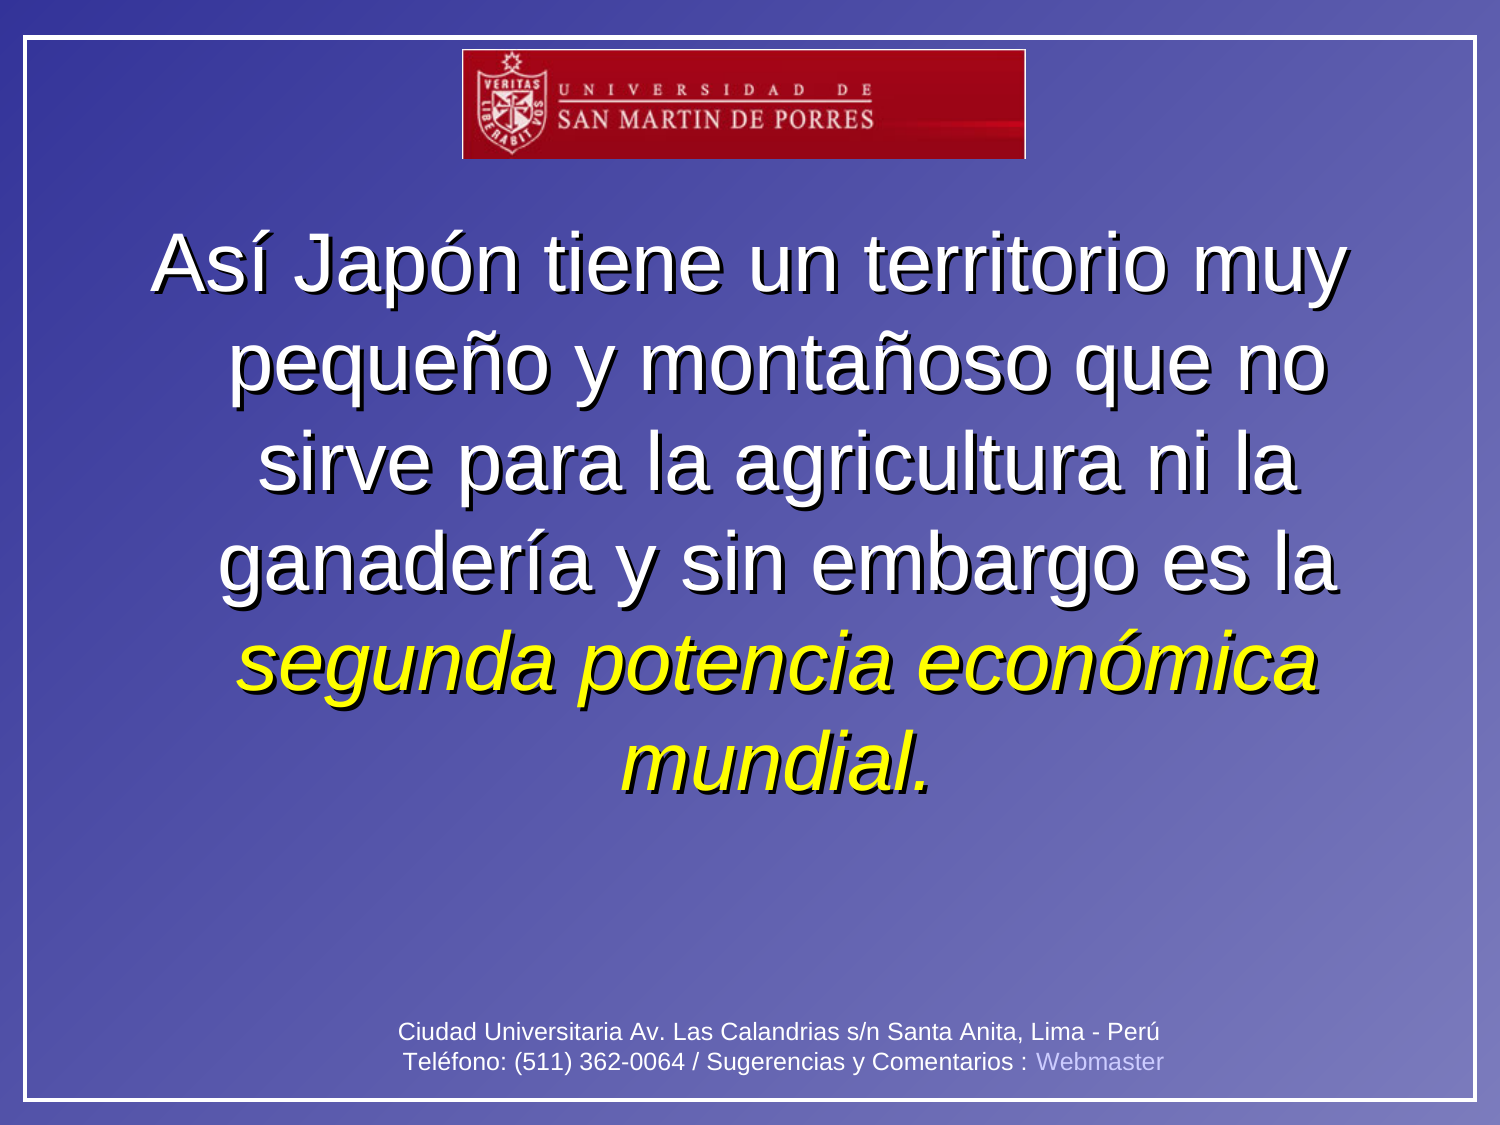

# Así Japón tiene un territorio muy pequeño y montañoso que no sirve para la agricultura ni la ganadería y sin embargo es la segunda potencia económica mundial.